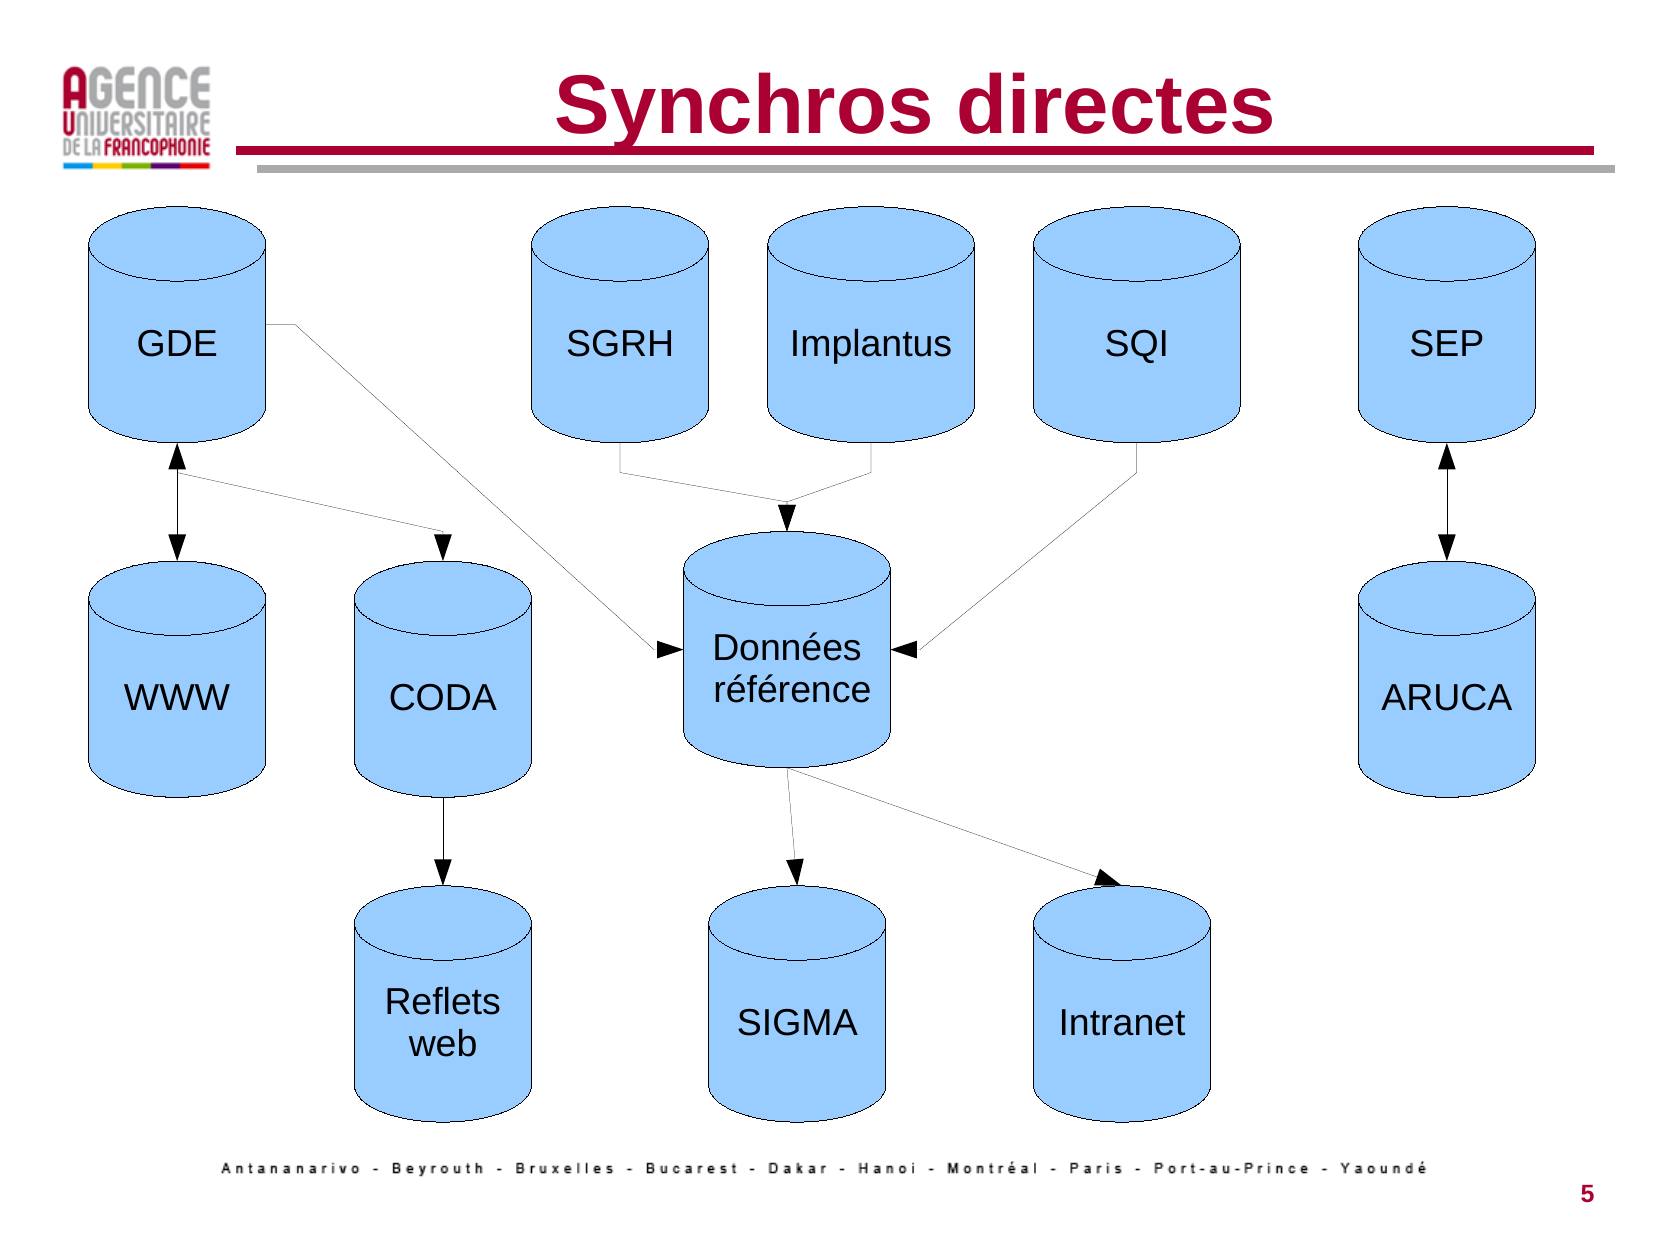

# Synchros directes
GDE
SGRH
Implantus
SQI
SEP
Données
 référence
WWW
CODA
ARUCA
Reflets
web
SIGMA
Intranet
5